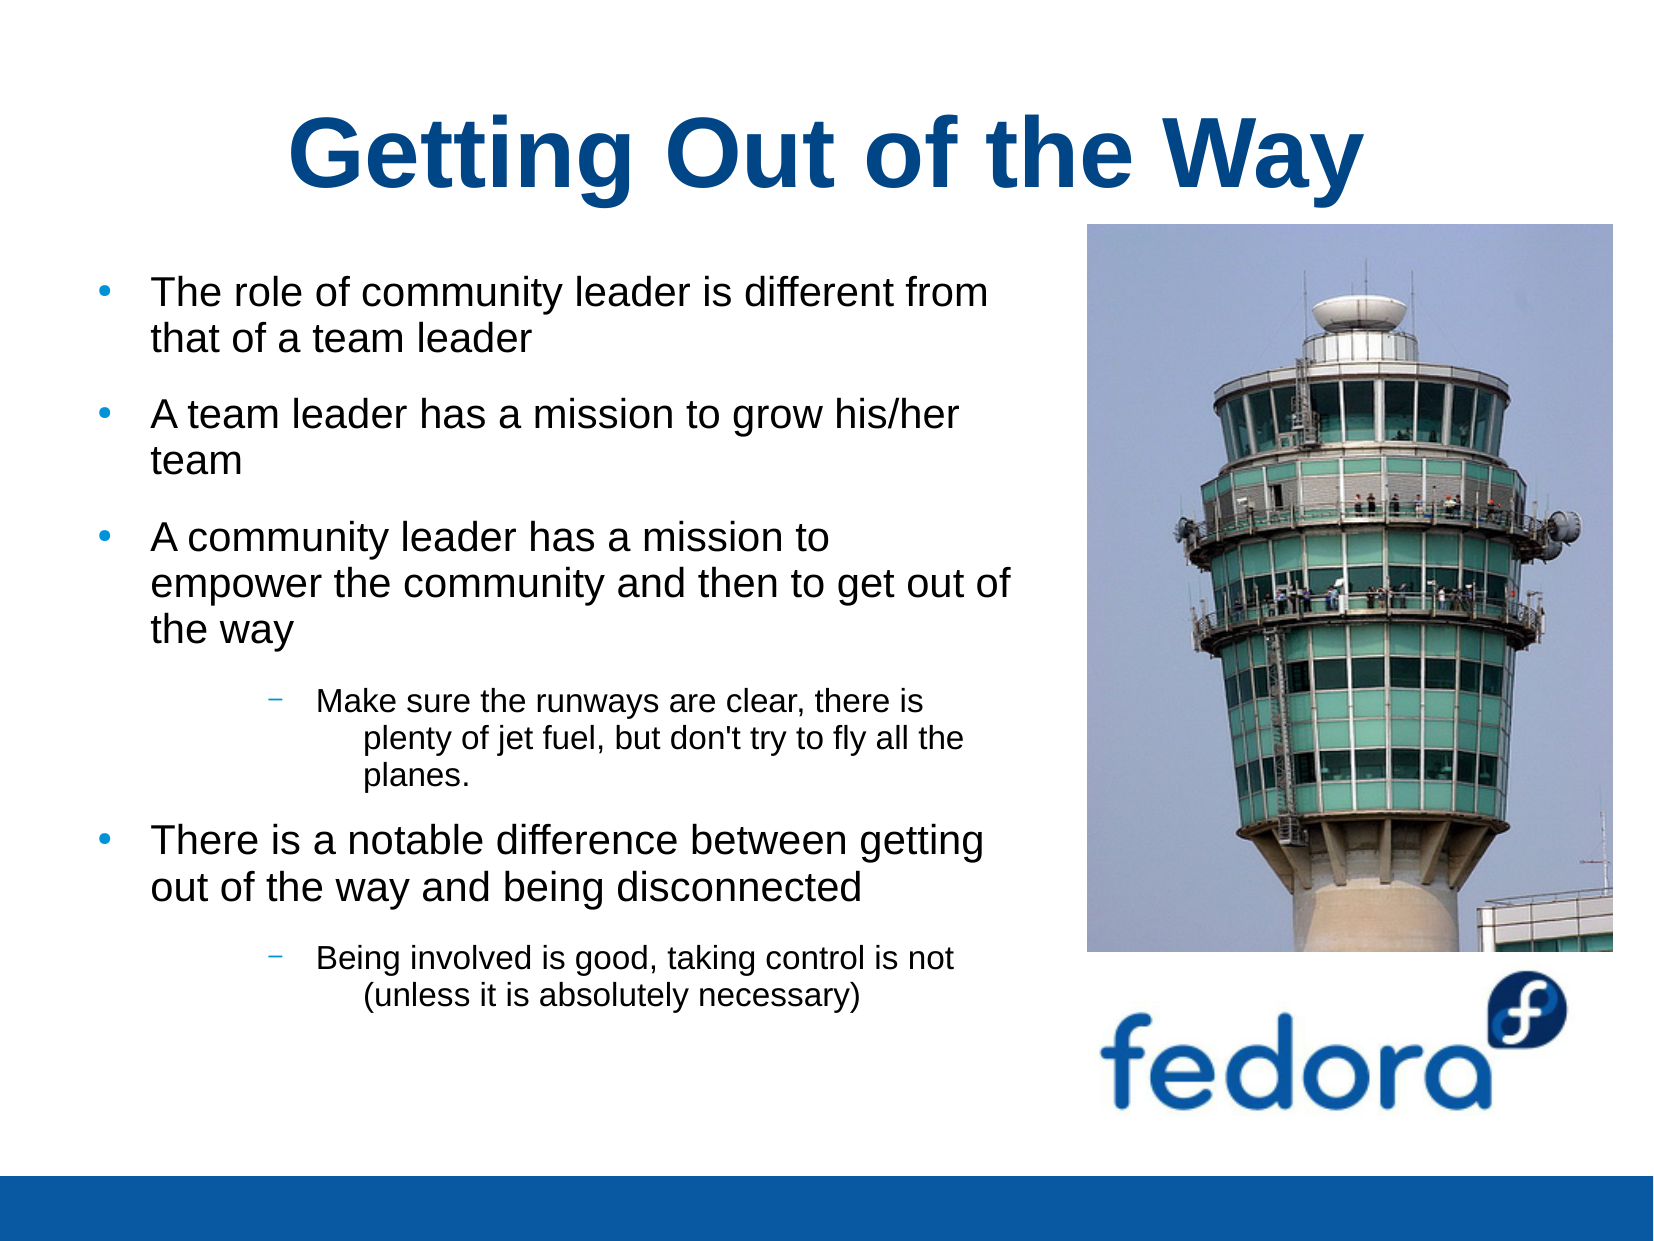

# Getting Out of the Way
The role of community leader is different from that of a team leader
A team leader has a mission to grow his/her team
A community leader has a mission to empower the community and then to get out of the way
Make sure the runways are clear, there is plenty of jet fuel, but don't try to fly all the planes.
There is a notable difference between getting out of the way and being disconnected
Being involved is good, taking control is not (unless it is absolutely necessary)